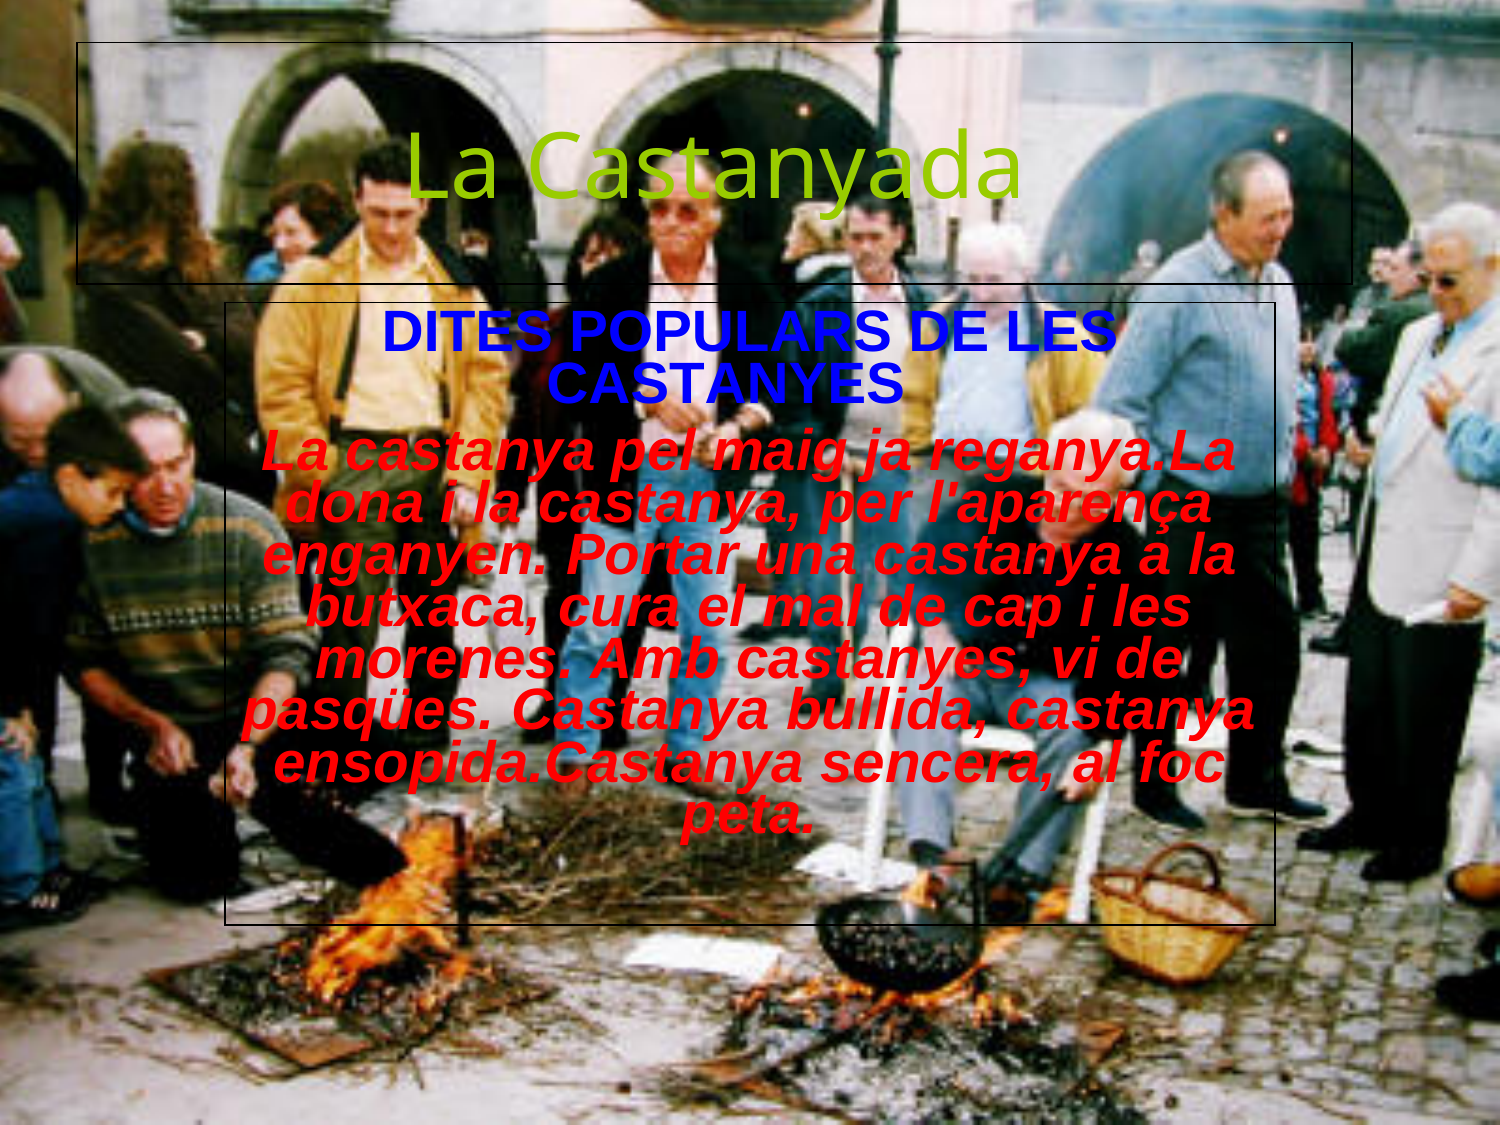

# La Castanyada
DITES POPULARS DE LES CASTANYES
La castanya pel maig ja reganya.La dona i la castanya, per l'aparença enganyen. Portar una castanya a la butxaca, cura el mal de cap i les morenes. Amb castanyes, vi de pasqües. Castanya bullida, castanya ensopida.Castanya sencera, al foc peta.